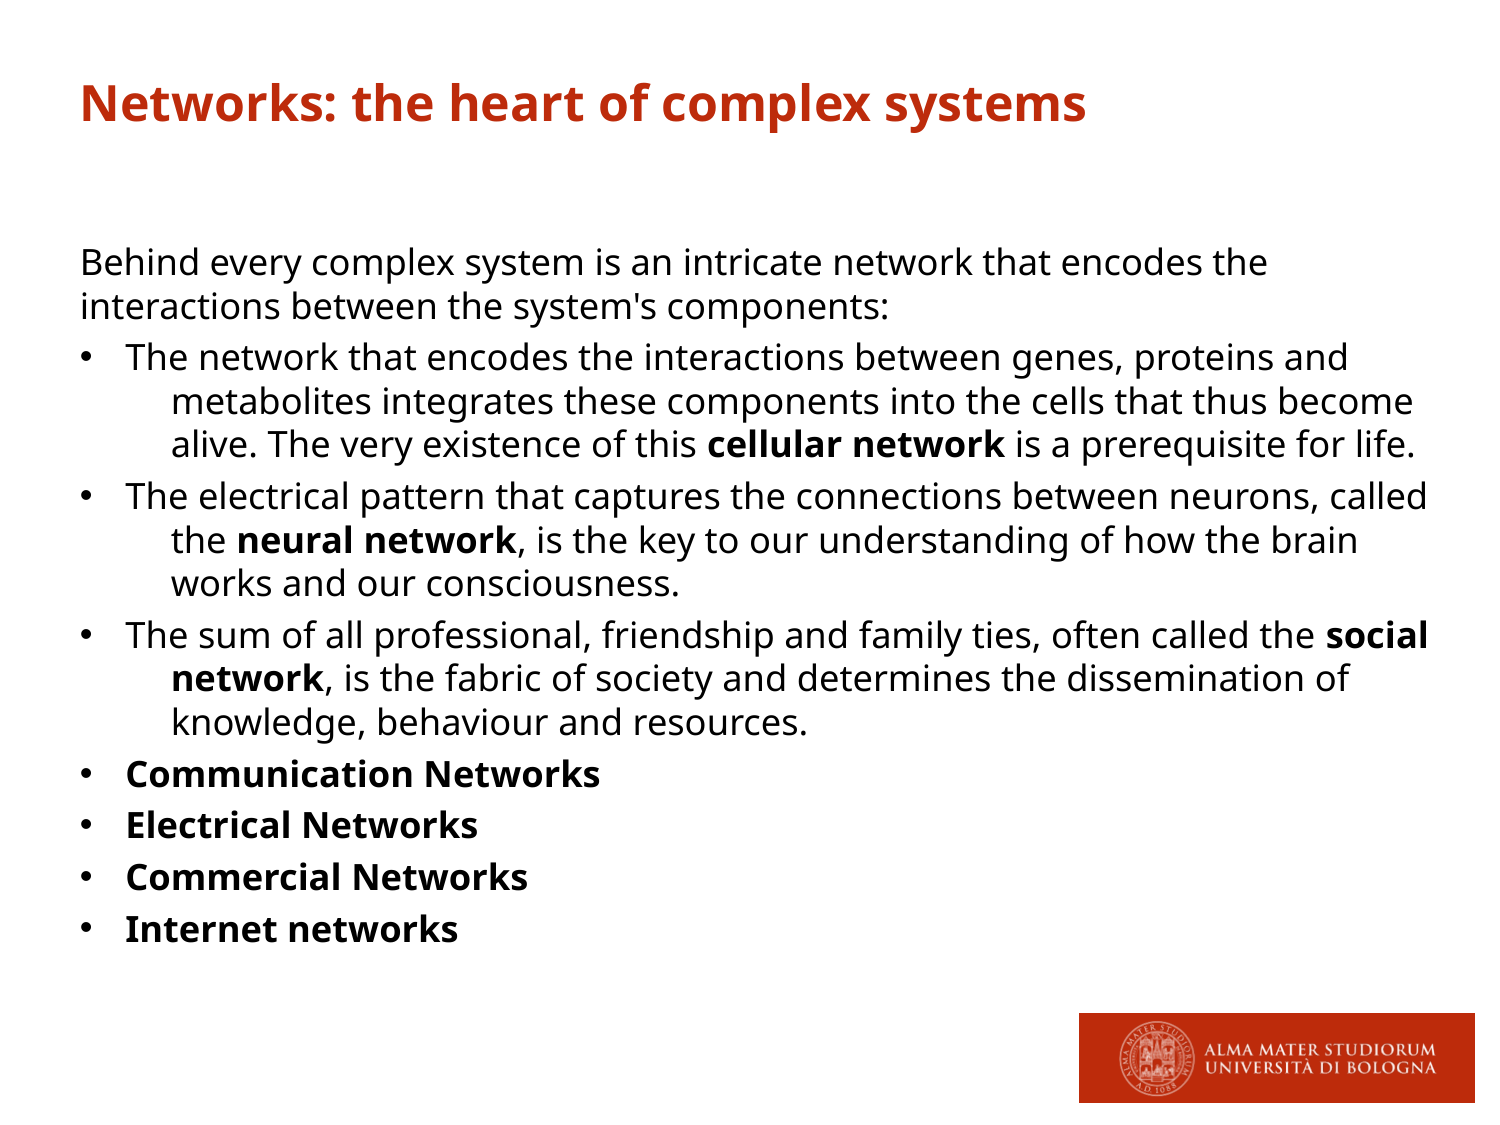

# Networks: the heart of complex systems
Behind every complex system is an intricate network that encodes the interactions between the system's components:
The network that encodes the interactions between genes, proteins and metabolites integrates these components into the cells that thus become alive. The very existence of this cellular network is a prerequisite for life.
The electrical pattern that captures the connections between neurons, called the neural network, is the key to our understanding of how the brain works and our consciousness.
The sum of all professional, friendship and family ties, often called the social network, is the fabric of society and determines the dissemination of knowledge, behaviour and resources.
Communication Networks
Electrical Networks
Commercial Networks
Internet networks